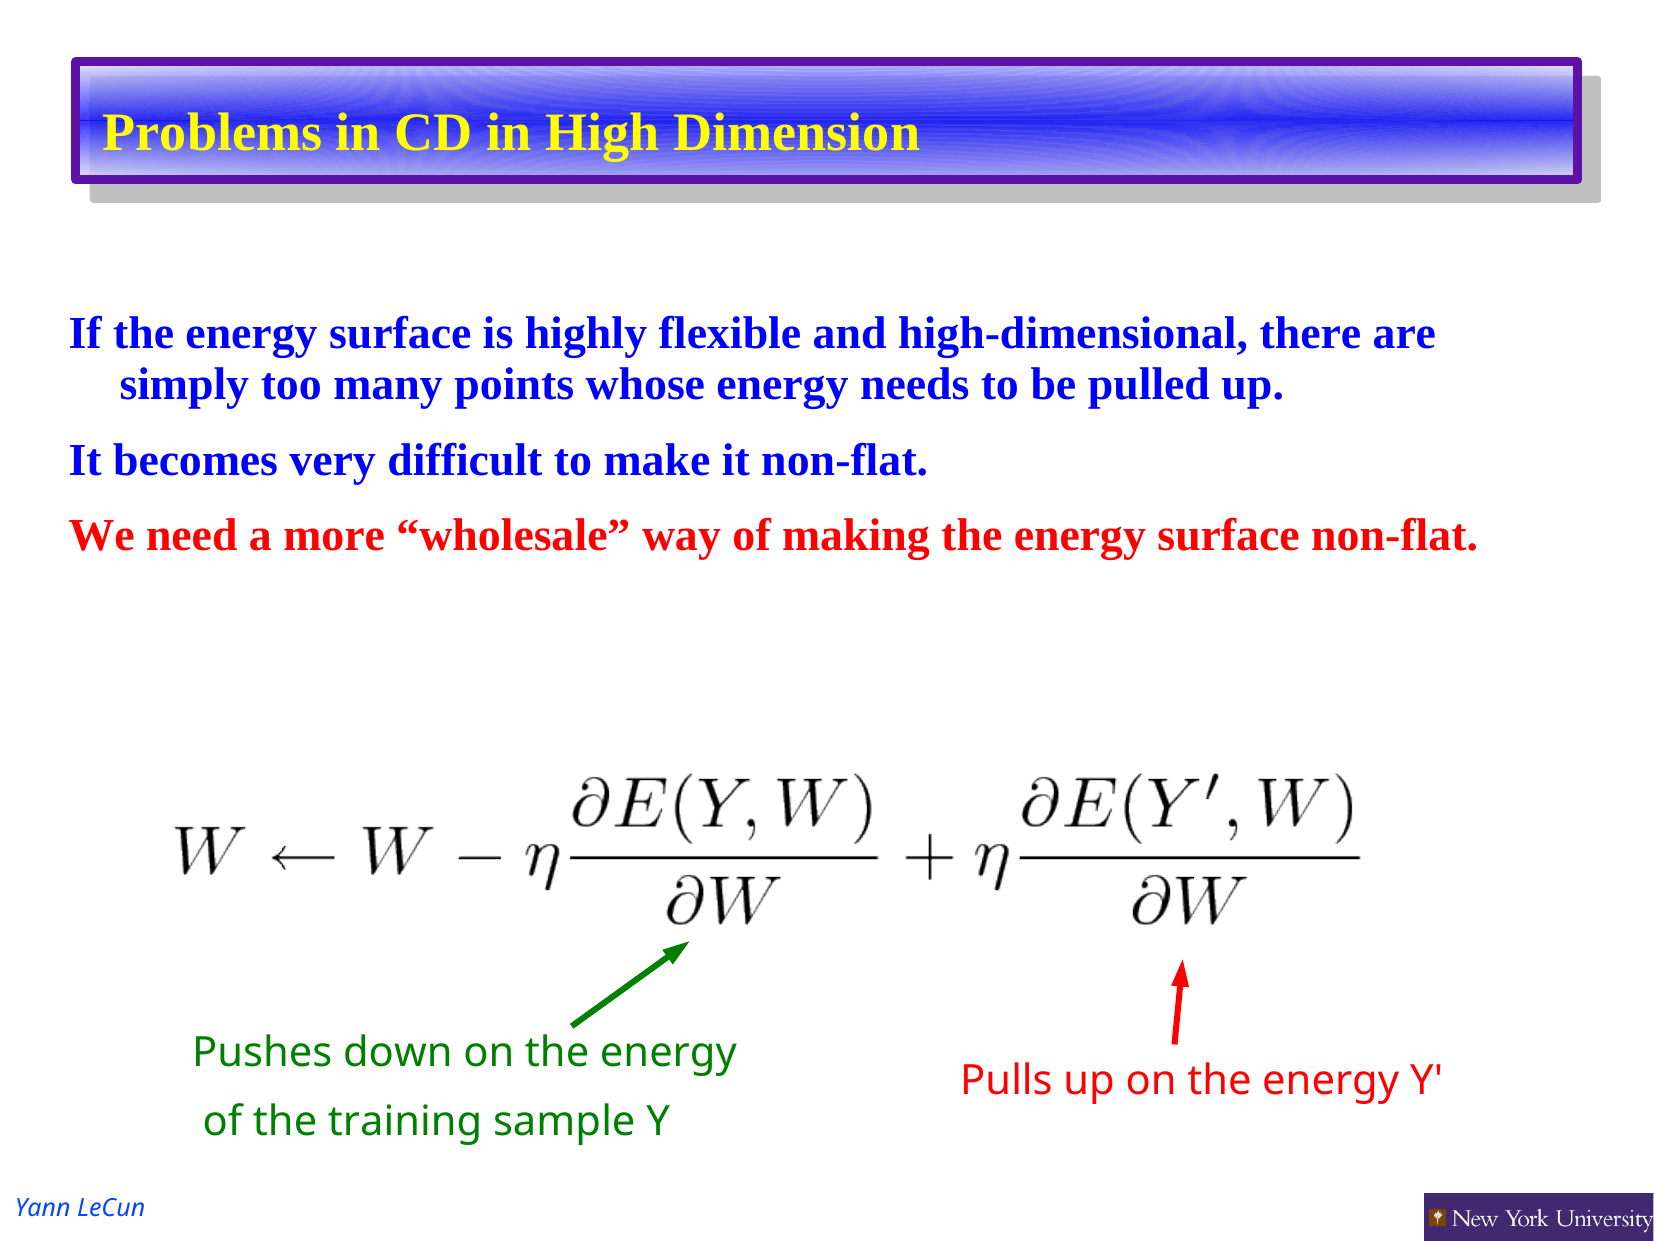

# Problems in CD in High Dimension
If the energy surface is highly flexible and high-dimensional, there are simply too many points whose energy needs to be pulled up.
It becomes very difficult to make it non-flat.
We need a more “wholesale” way of making the energy surface non-flat.
Pushes down on the energy
 of the training sample Y
Pulls up on the energy Y'